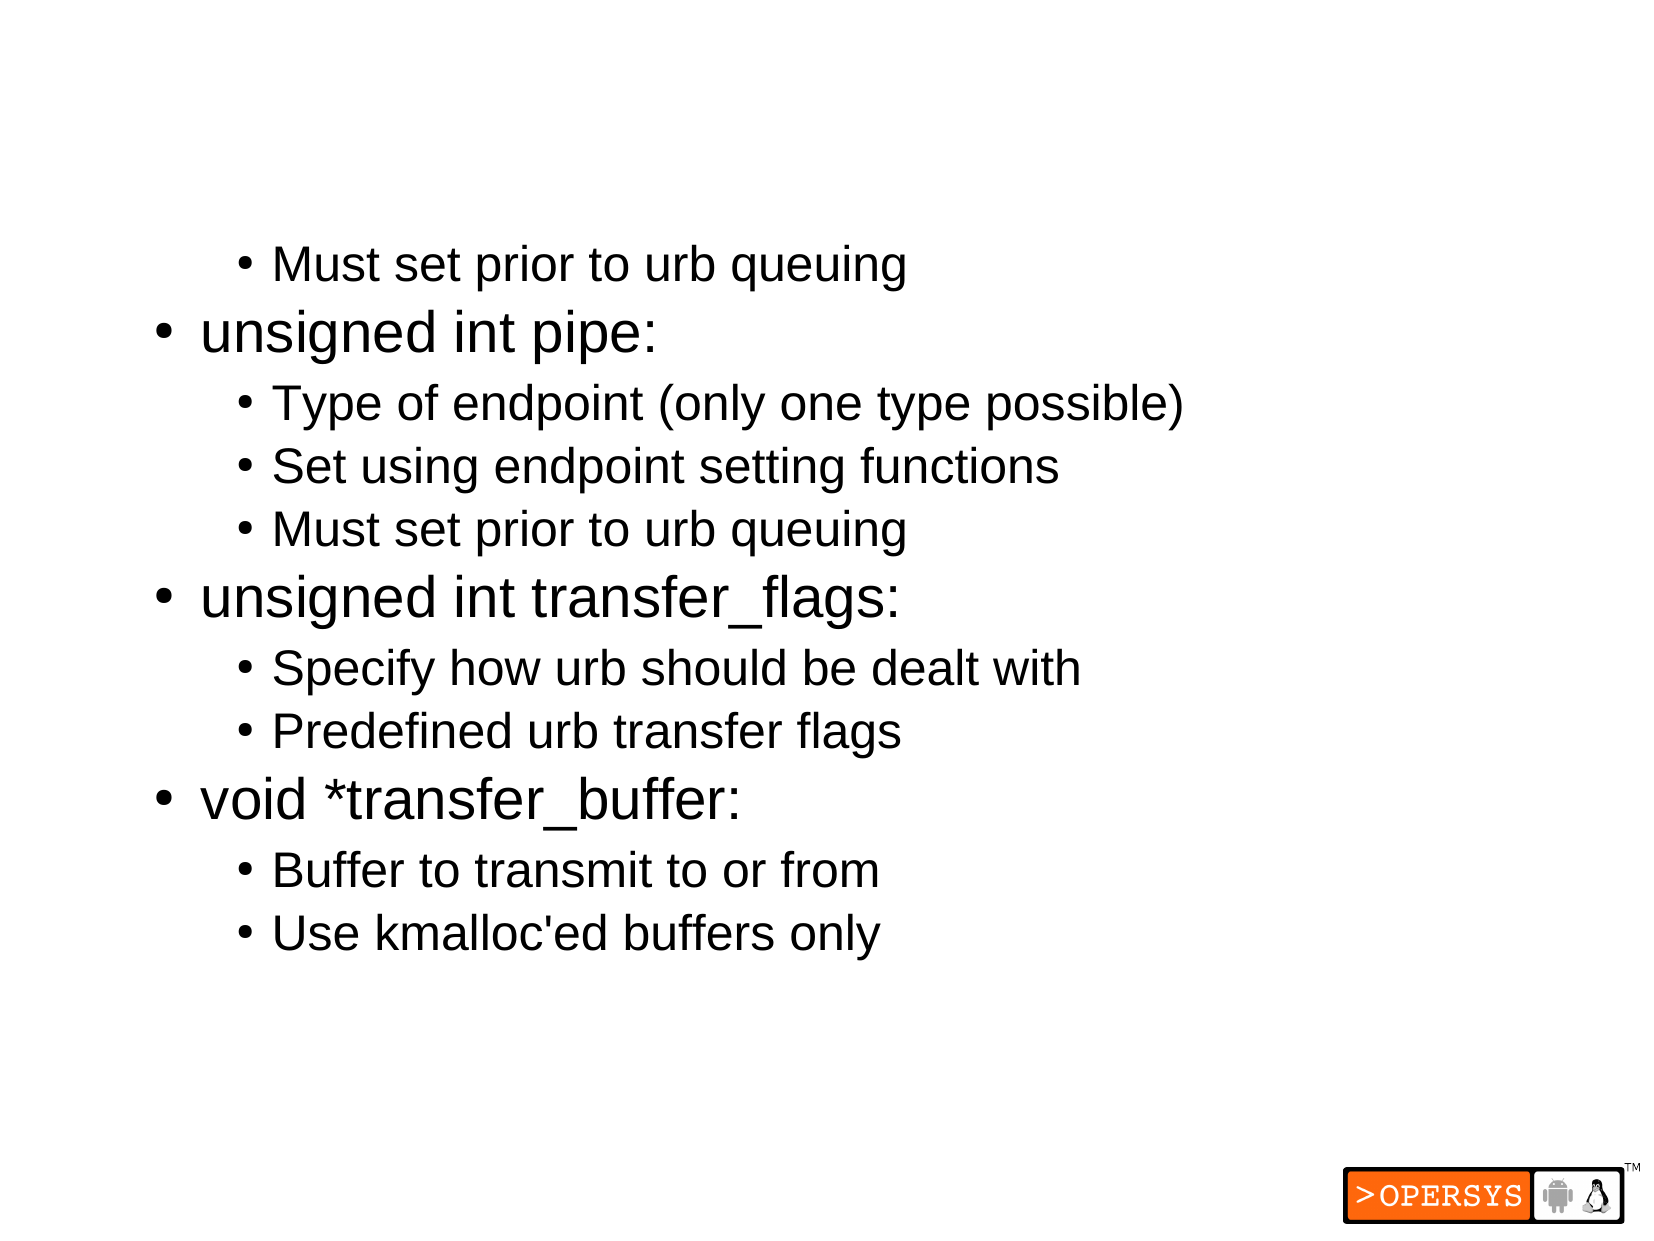

# Must set prior to urb queuing
unsigned int pipe:
Type of endpoint (only one type possible)
Set using endpoint setting functions
Must set prior to urb queuing
unsigned int transfer_flags:
Specify how urb should be dealt with
Predefined urb transfer flags
void *transfer_buffer:
Buffer to transmit to or from
Use kmalloc'ed buffers only